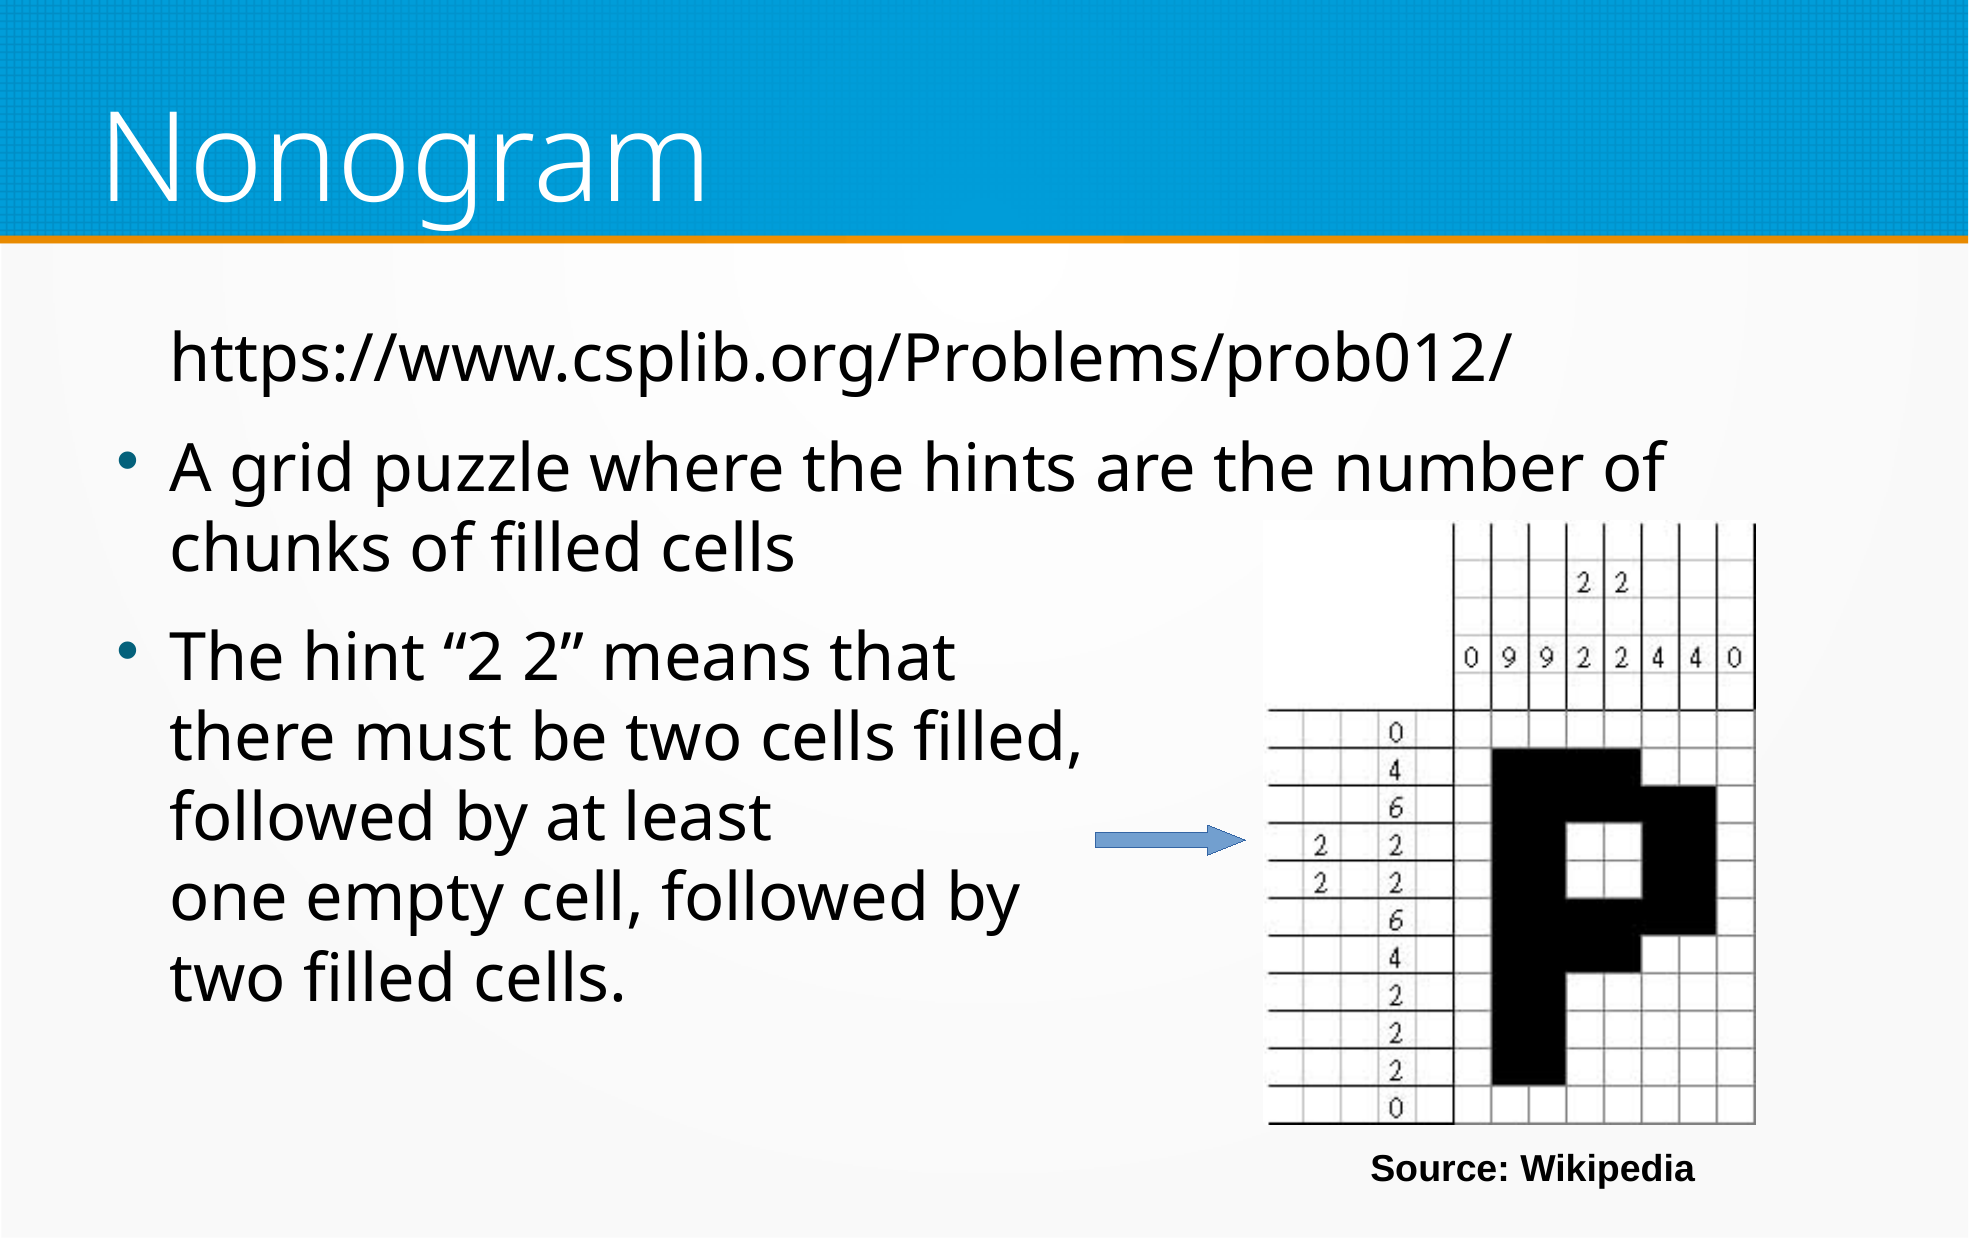

Nonogram
https://www.csplib.org/Problems/prob012/
A grid puzzle where the hints are the number of chunks of filled cells
The hint “2 2” means that
there must be two cells filled,
followed by at least
one empty cell, followed by
two filled cells.
Source: Wikipedia